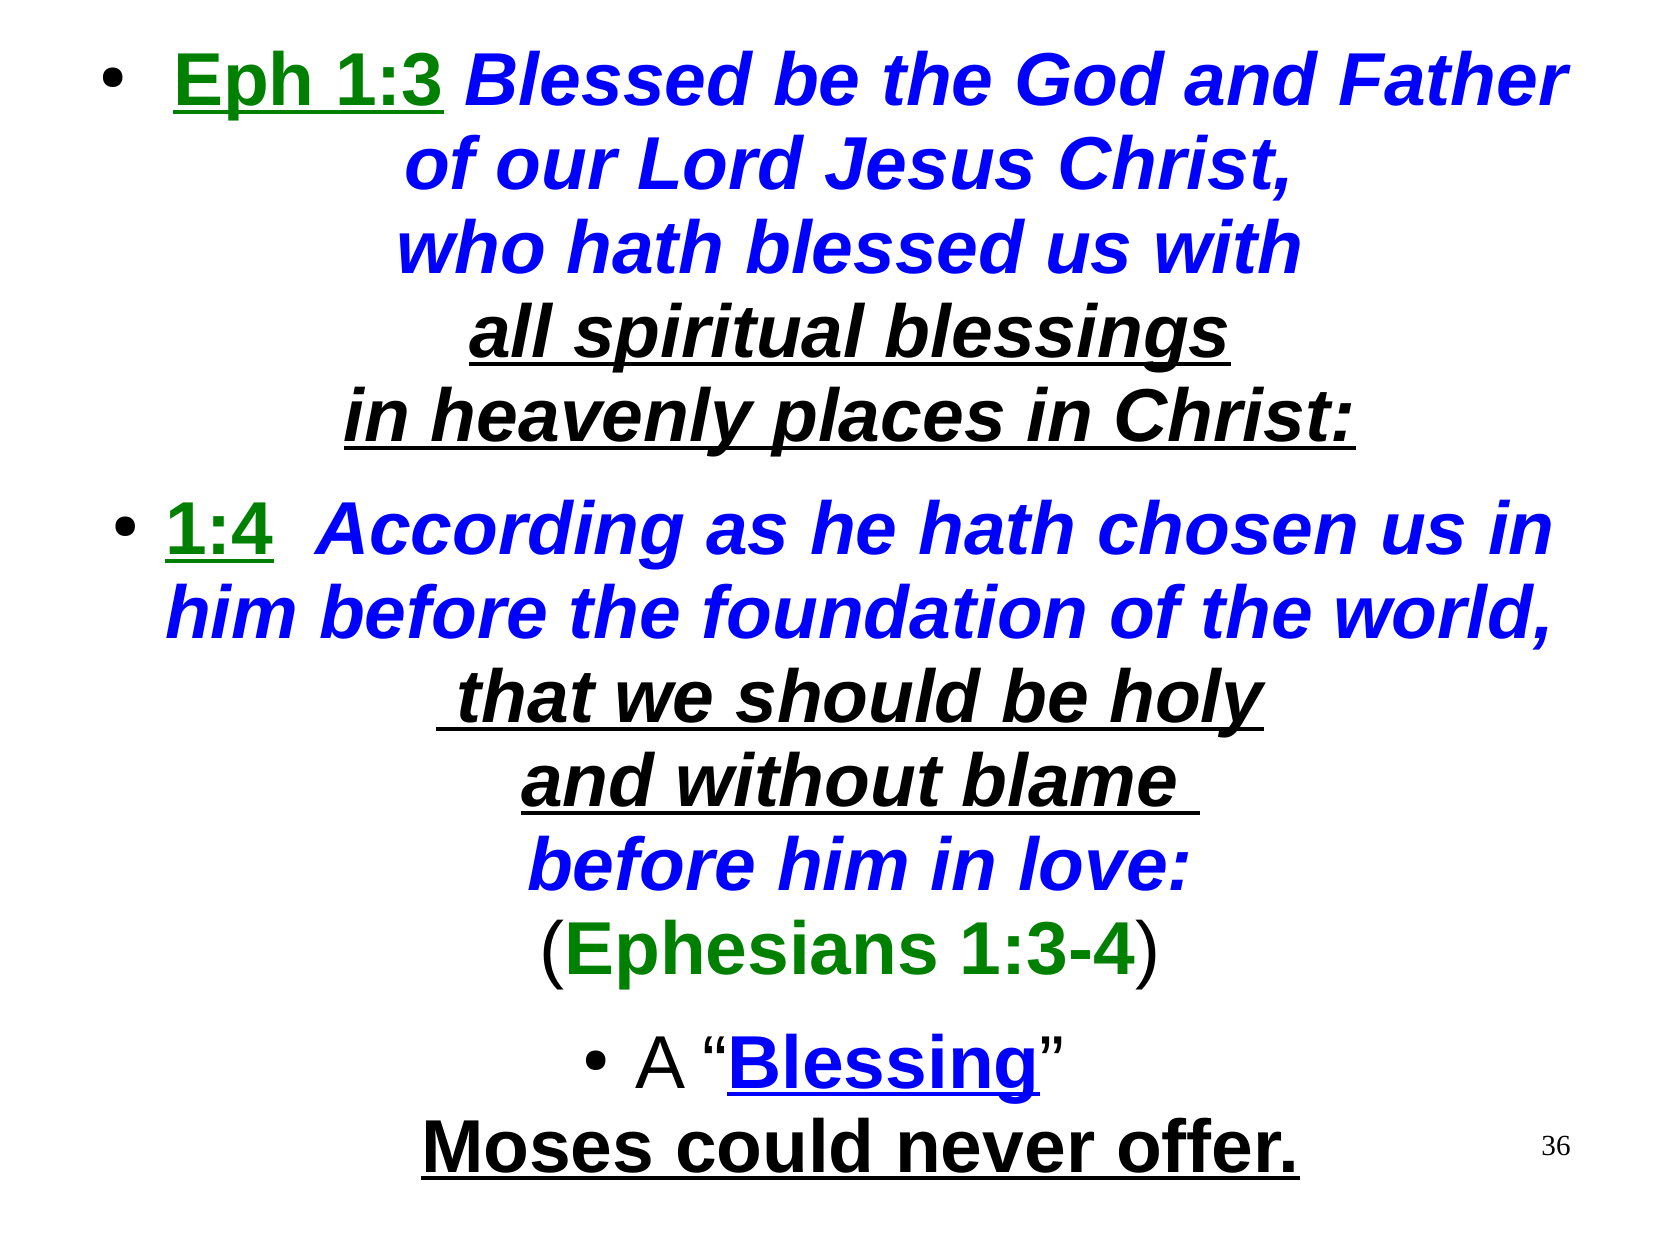

# Eph 1:3 Blessed be the God and Father of our Lord Jesus Christ, who hath blessed us with all spiritual blessings in heavenly places in Christ:
1:4  According as he hath chosen us in him before the foundation of the world,
 that we should be holy
and without blame
before him in love:
(Ephesians 1:3-4)
A “Blessing”
Moses could never offer.
36